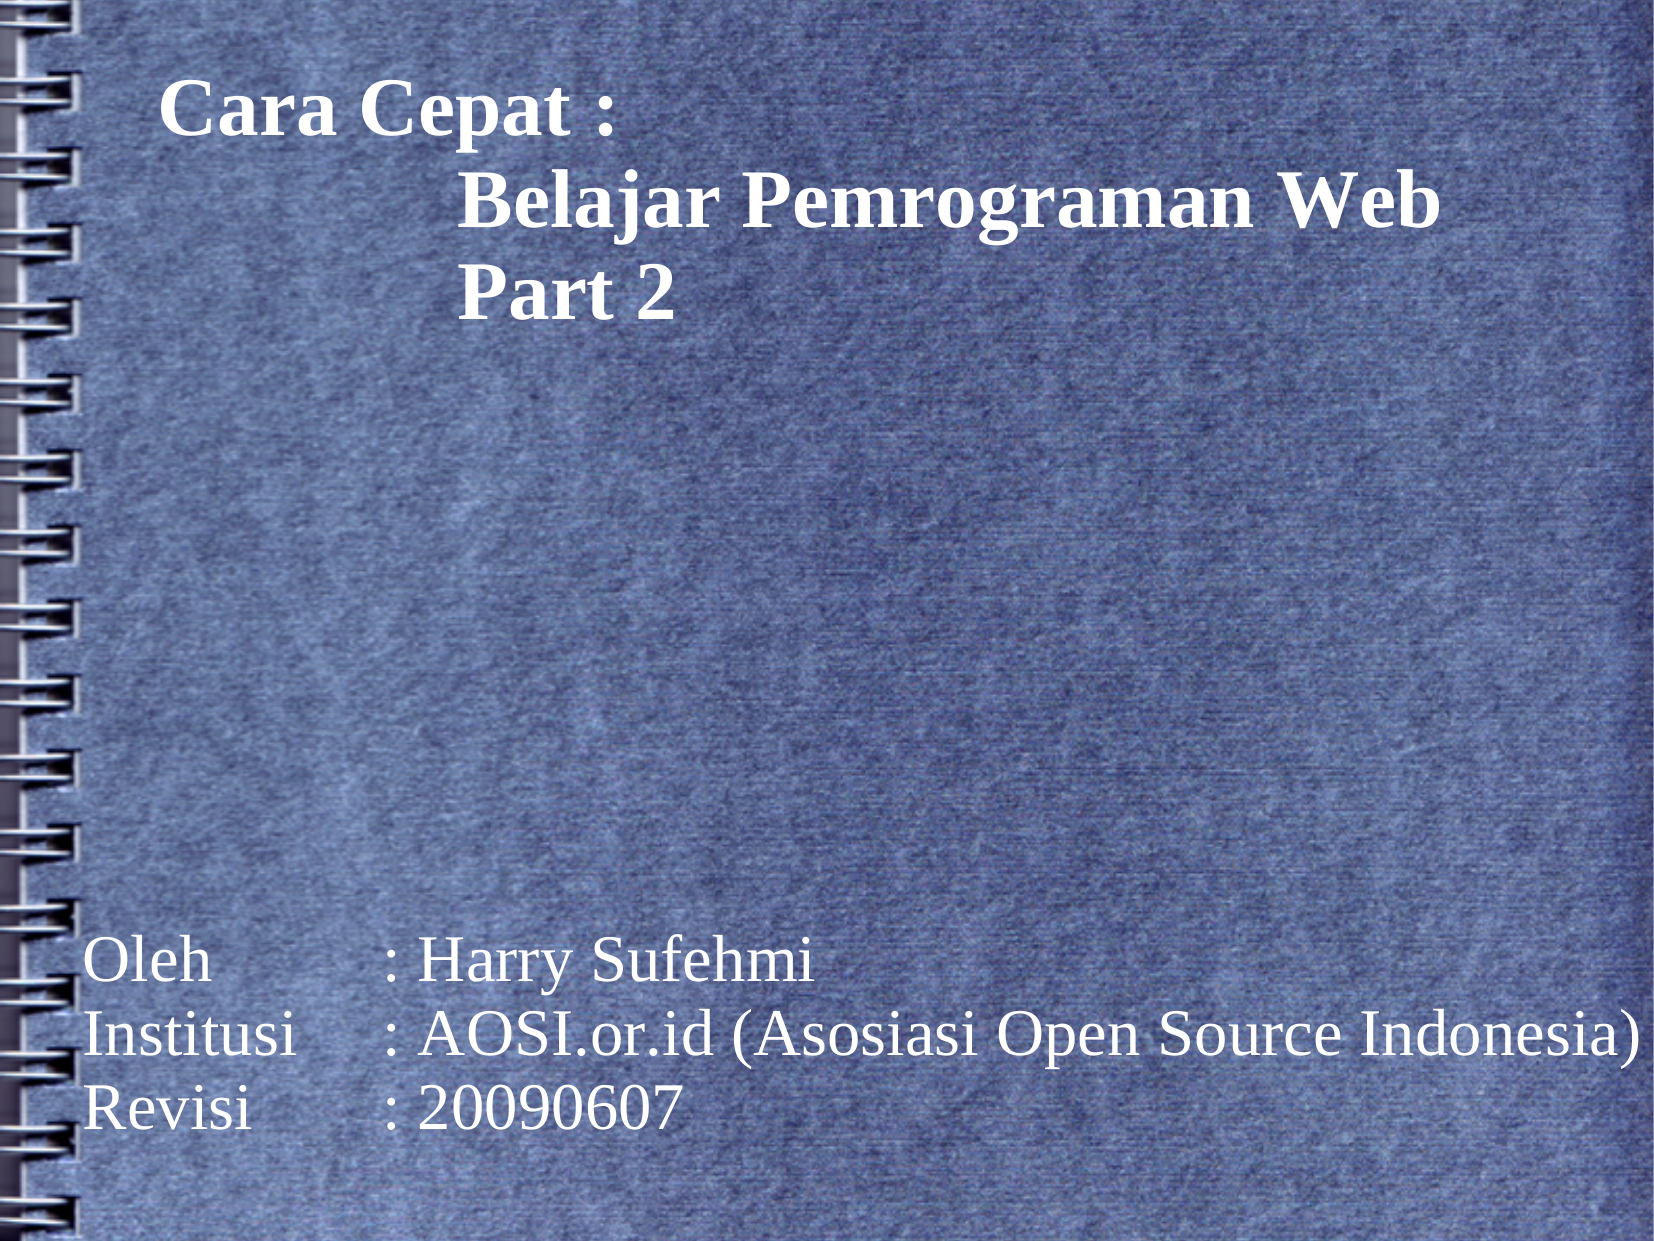

# Cara Cepat : Belajar Pemrograman Web Part 2
Oleh			: Harry Sufehmi
Institusi 	: AOSI.or.id (Asosiasi Open Source Indonesia)
Revisi		: 20090607